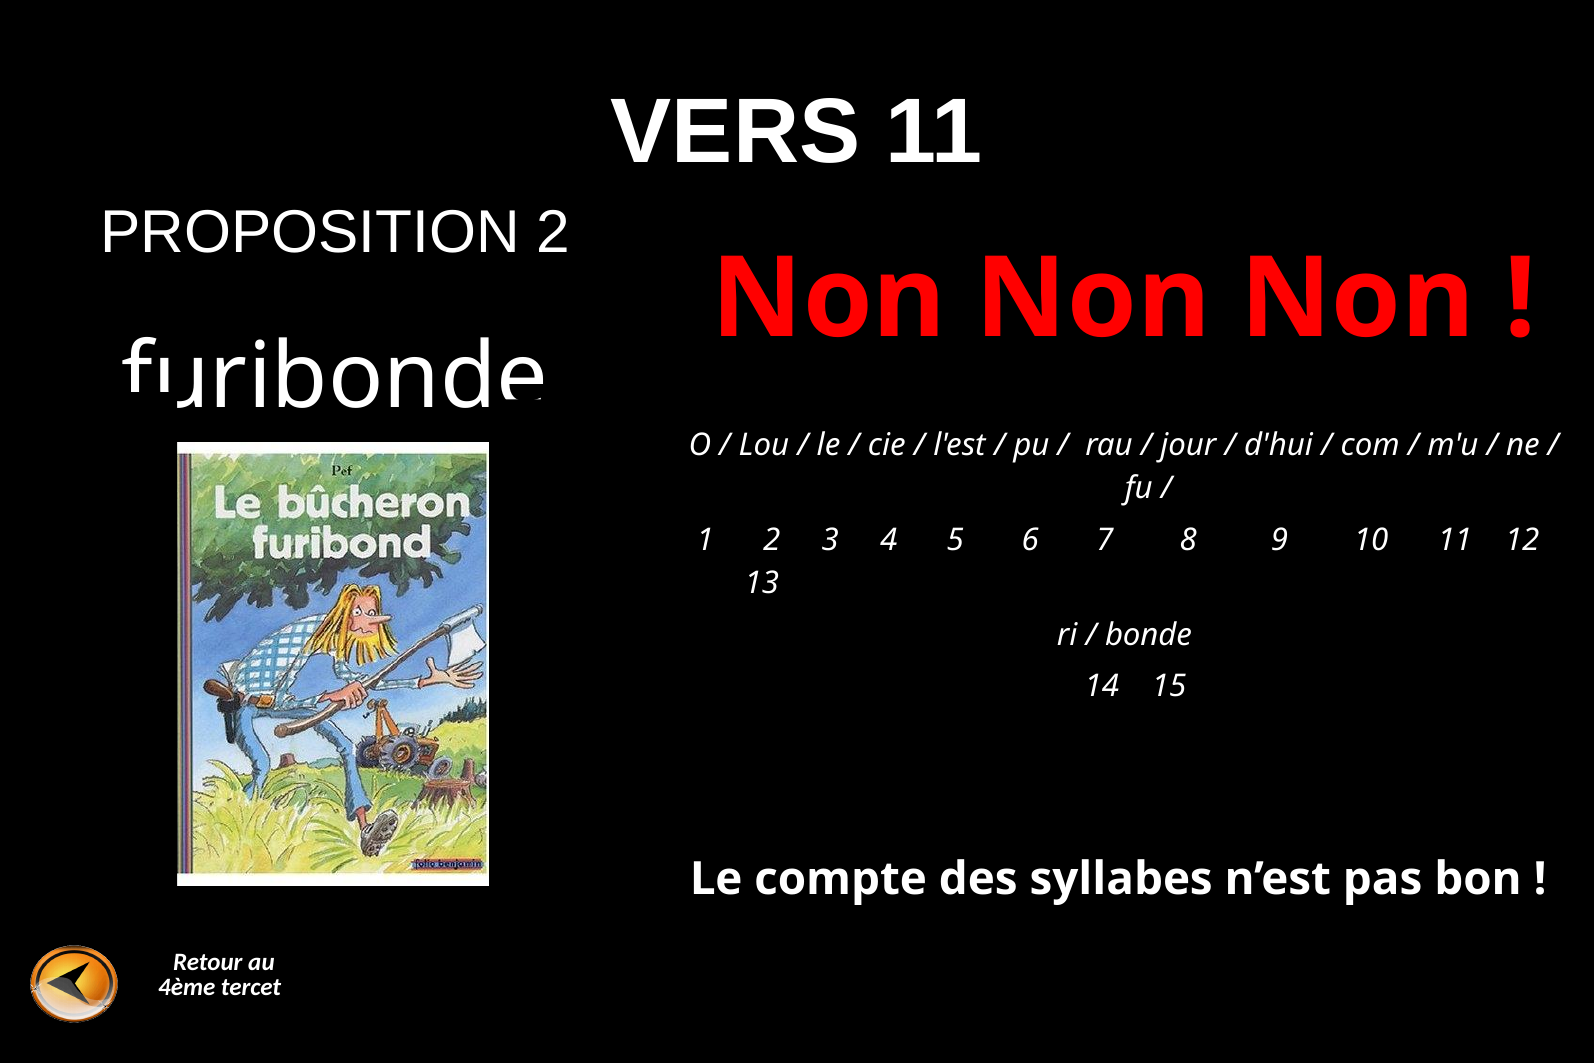

# VERS 11
PROPOSITION 2
furibonde
Non Non Non !
O / Lou / le / cie / l'est / pu / rau / jour / d'hui / com / m'u / ne / fu /
 1 2 3 4 5 6 7 8 9 10 11 12 13
ri / bonde
 14 15
Le compte des syllabes n’est pas bon !
Retour au 4ème tercet